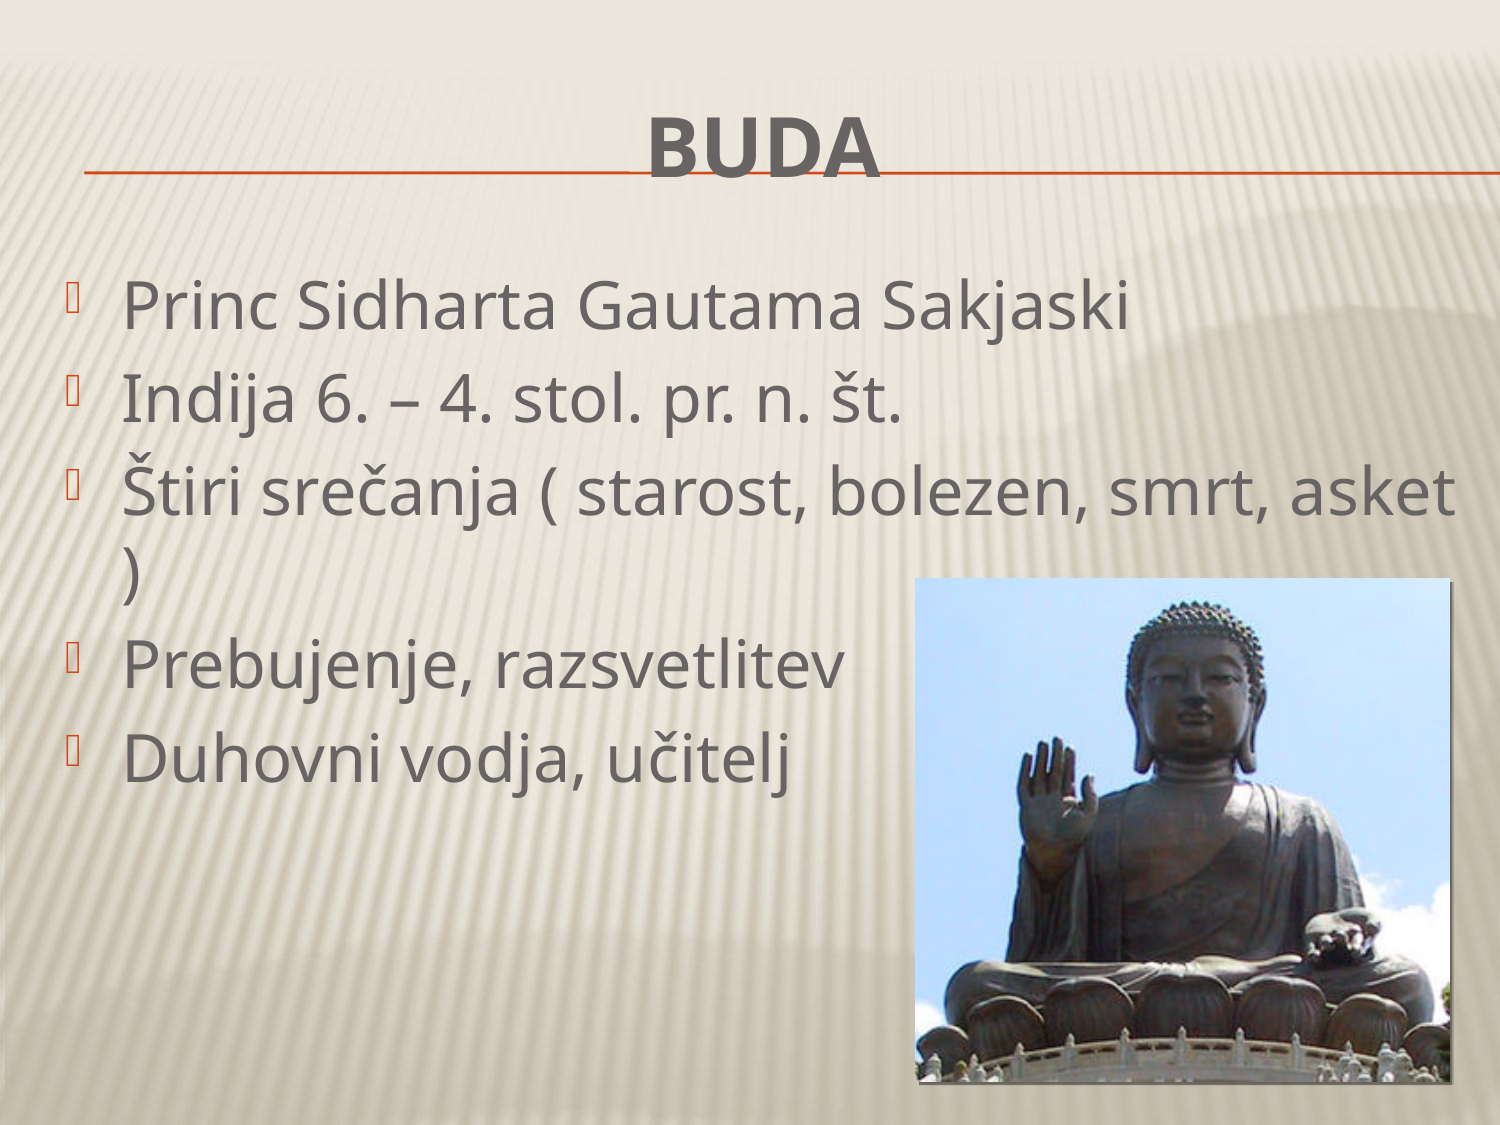

# Buda
Princ Sidharta Gautama Sakjaski
Indija 6. – 4. stol. pr. n. št.
Štiri srečanja ( starost, bolezen, smrt, asket )
Prebujenje, razsvetlitev
Duhovni vodja, učitelj